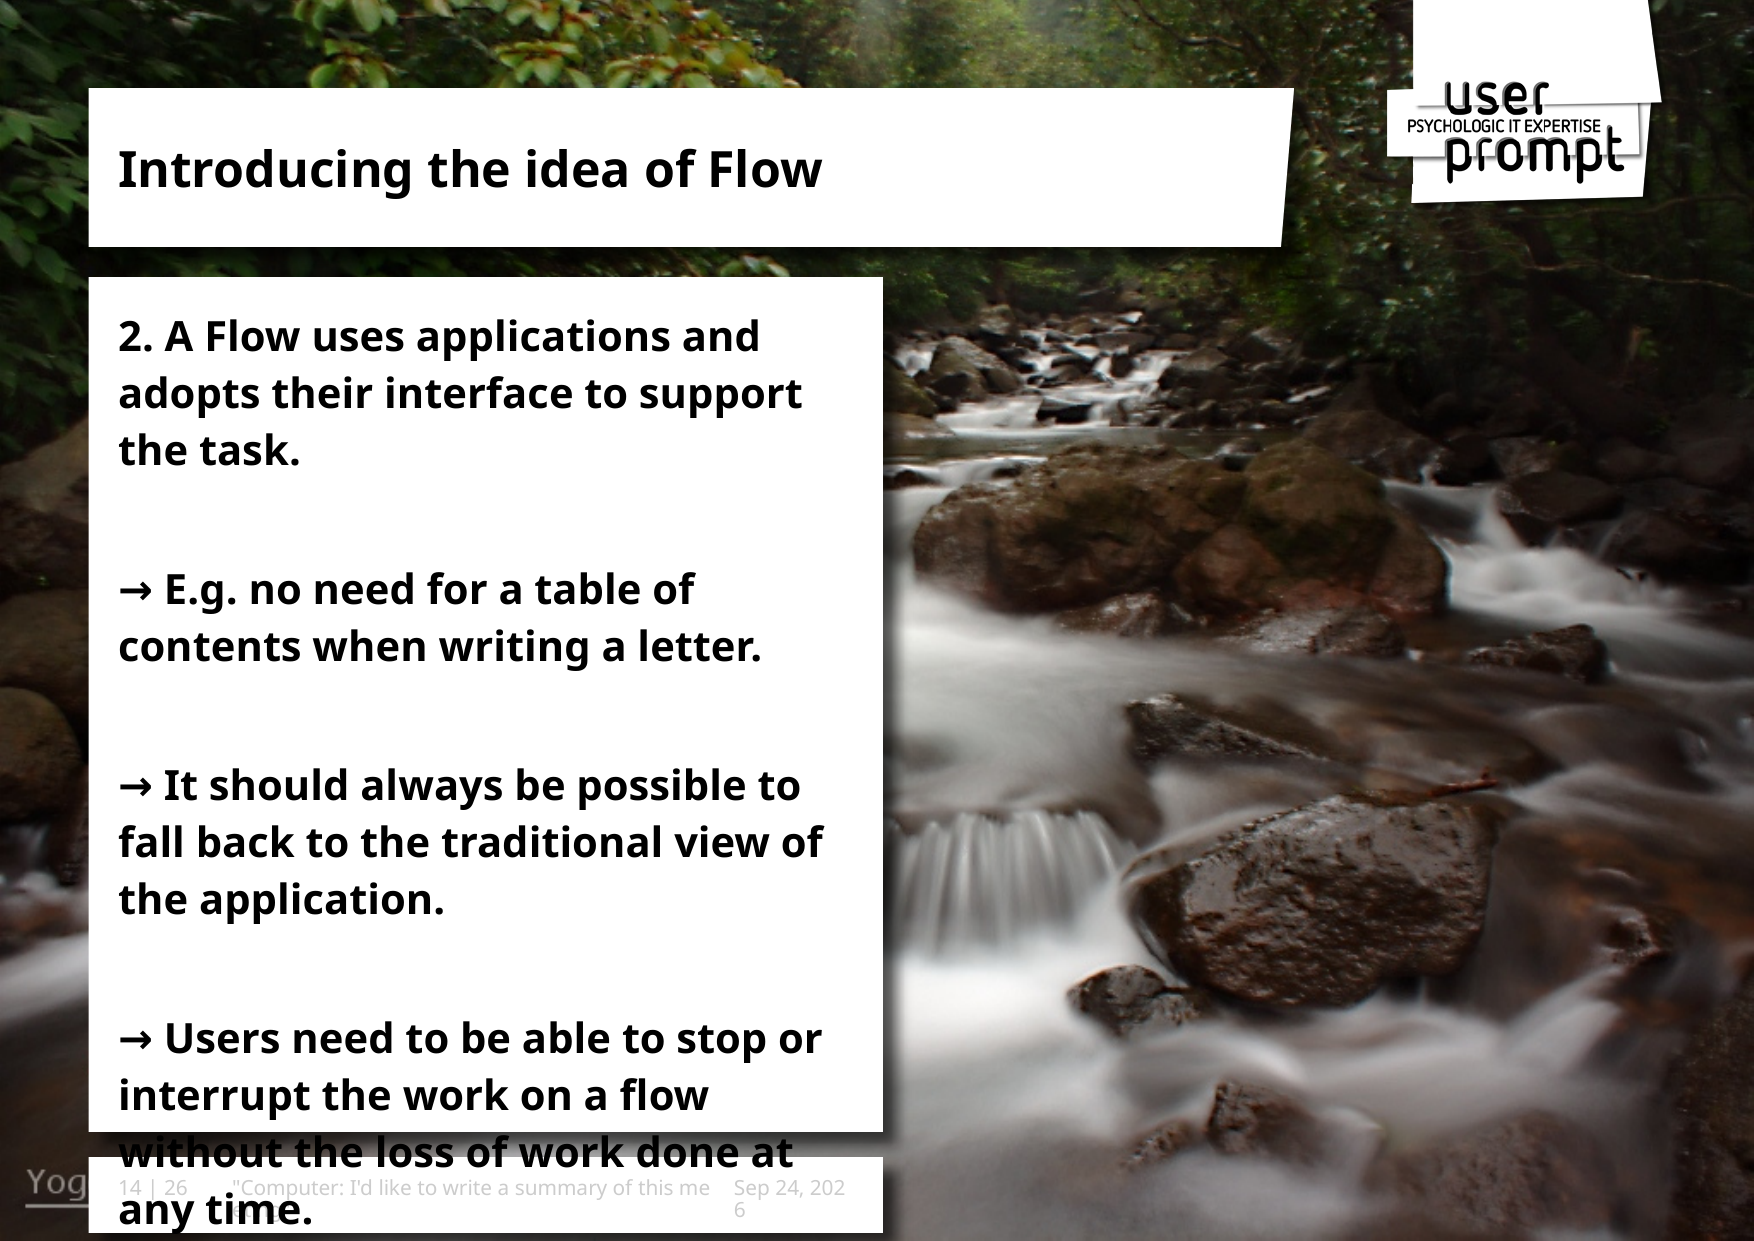

# Introducing the idea of Flow
2. A Flow uses applications and adopts their interface to support the task.
→ E.g. no need for a table of contents when writing a letter.
→ It should always be possible to fall back to the traditional view of the application.
→ Users need to be able to stop or interrupt the work on a flow without the loss of work done at any time.
14
"Computer: I'd like to write a summary of this meeting"